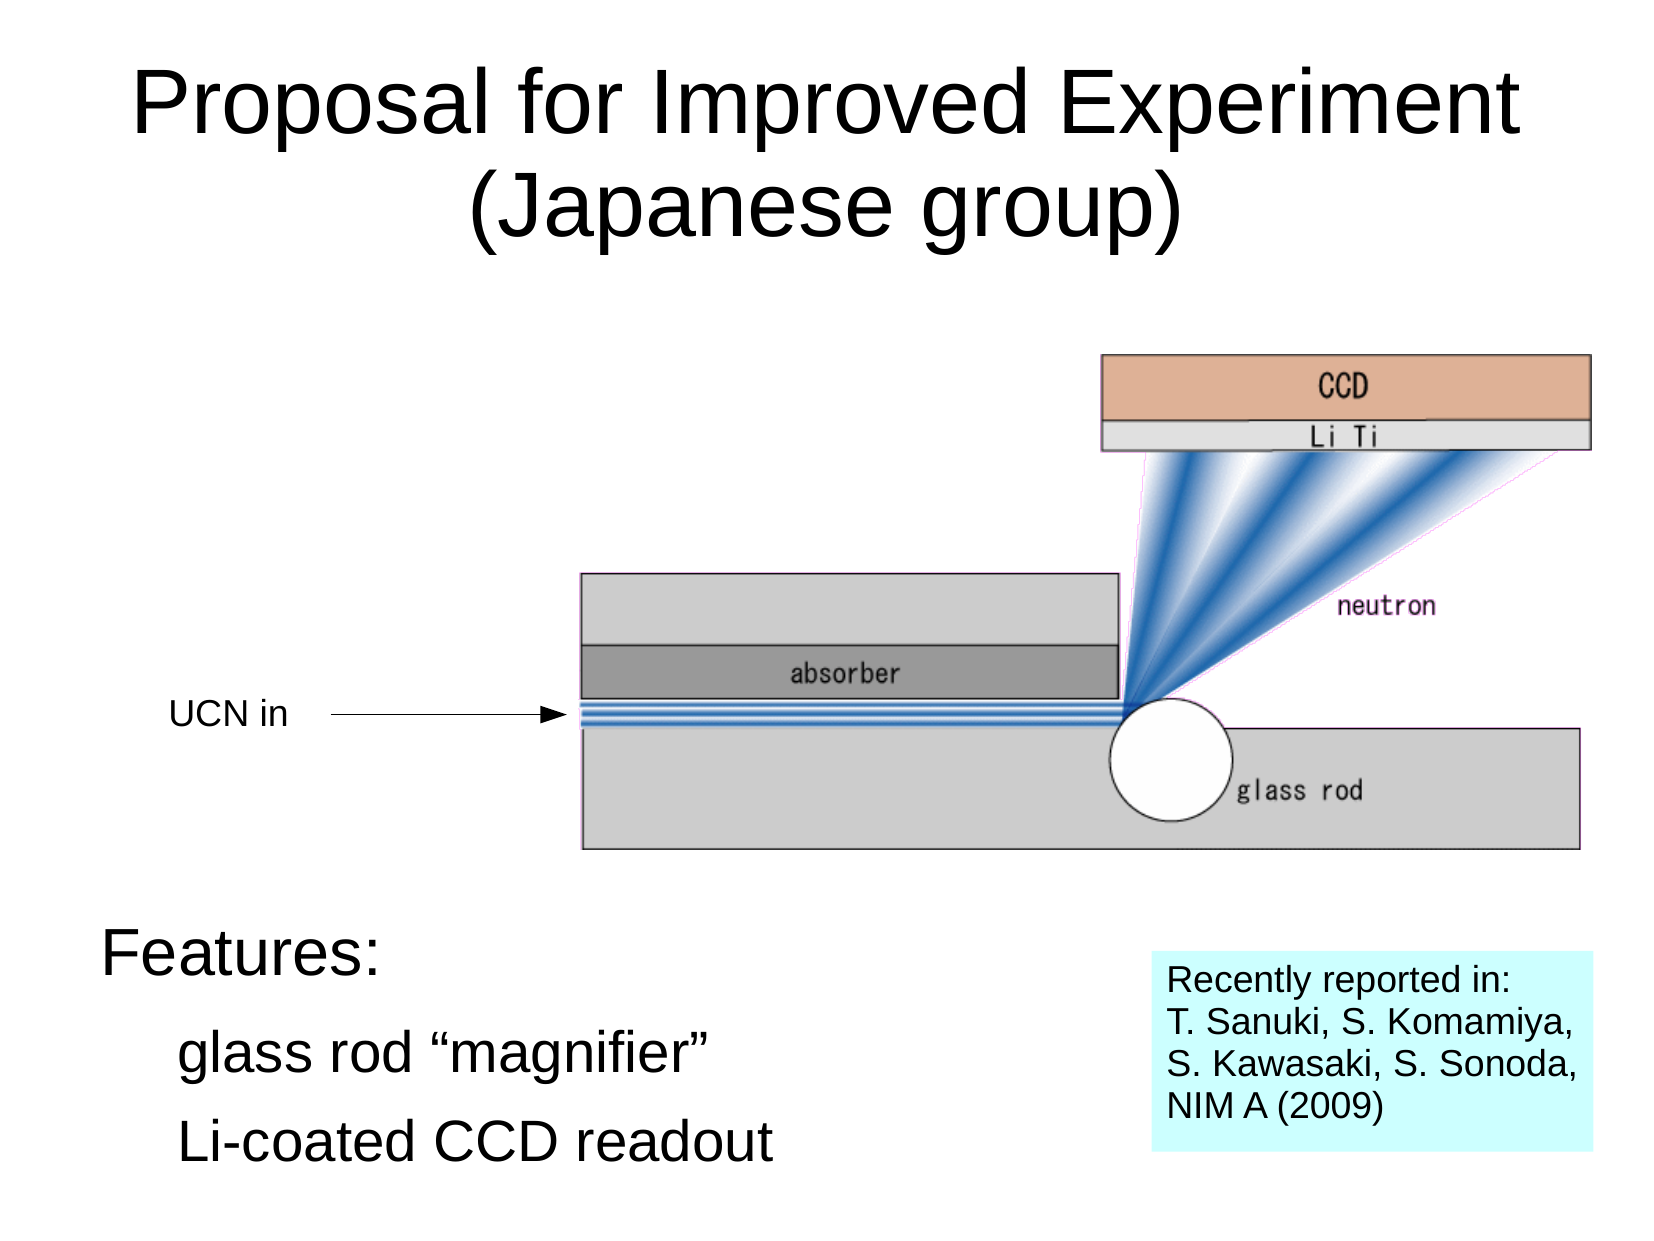

# Proposal for Improved Experiment (Japanese group)
UCN in
Features:
glass rod “magnifier”
Li-coated CCD readout
Recently reported in:
T. Sanuki, S. Komamiya,
S. Kawasaki, S. Sonoda,
NIM A (2009)